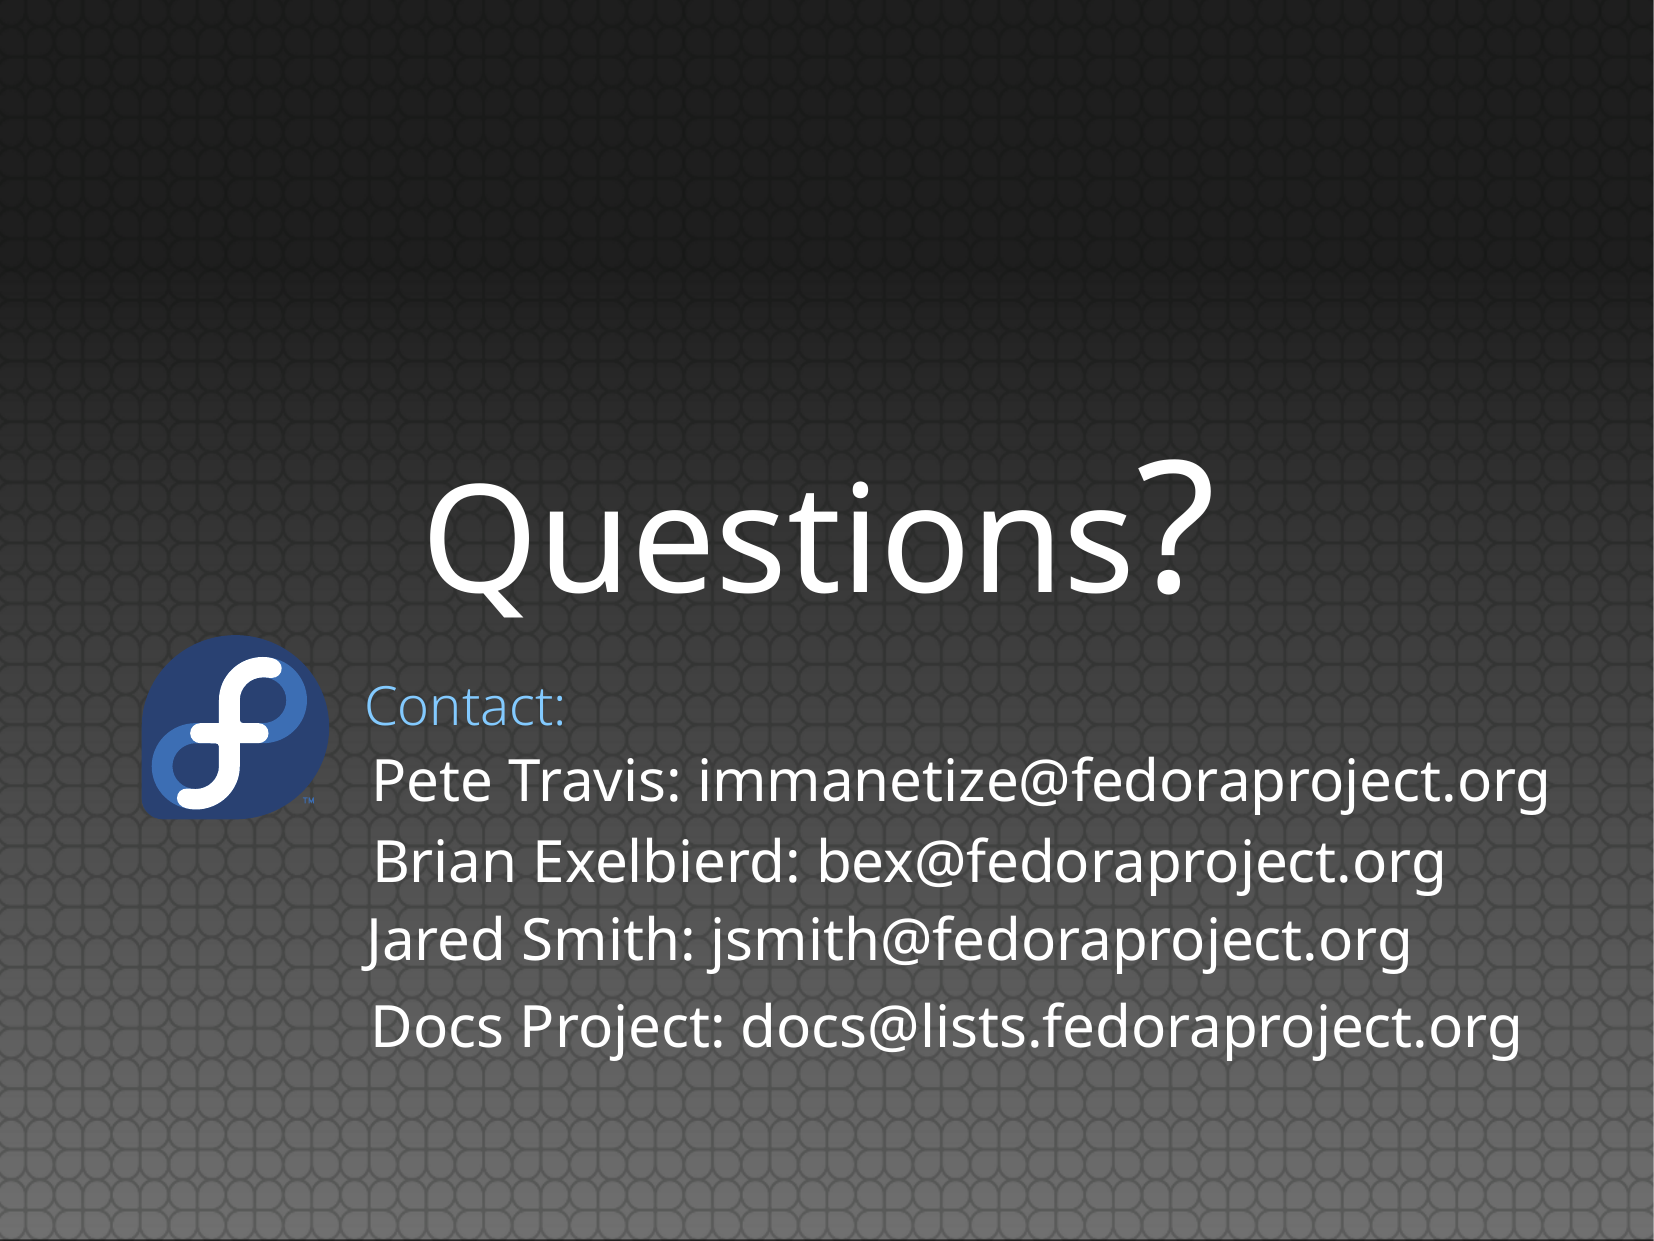

# Questions?
Contact:
Pete Travis: immanetize@fedoraproject.org
Brian Exelbierd: bex@fedoraproject.org
Jared Smith: jsmith@fedoraproject.org
Docs Project: docs@lists.fedoraproject.org